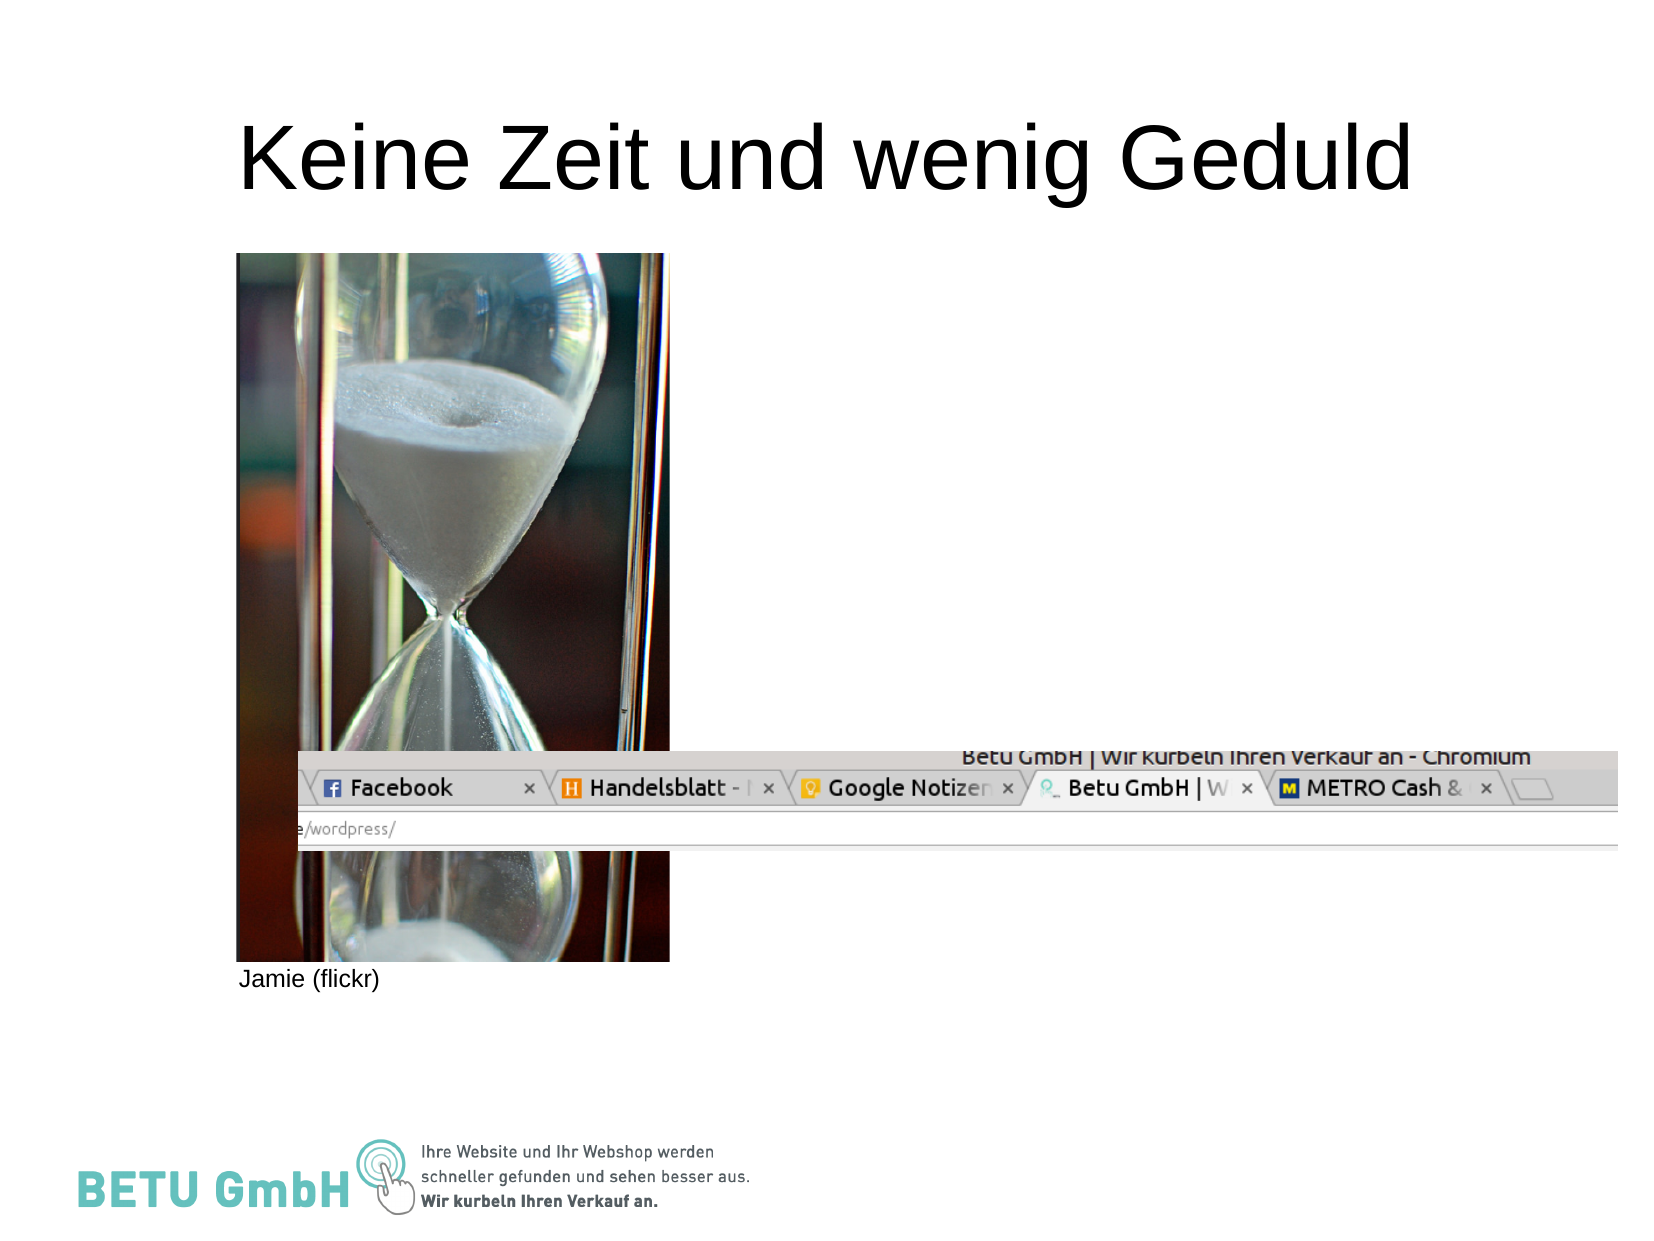

Keine Zeit und wenig Geduld
Jamie (flickr)